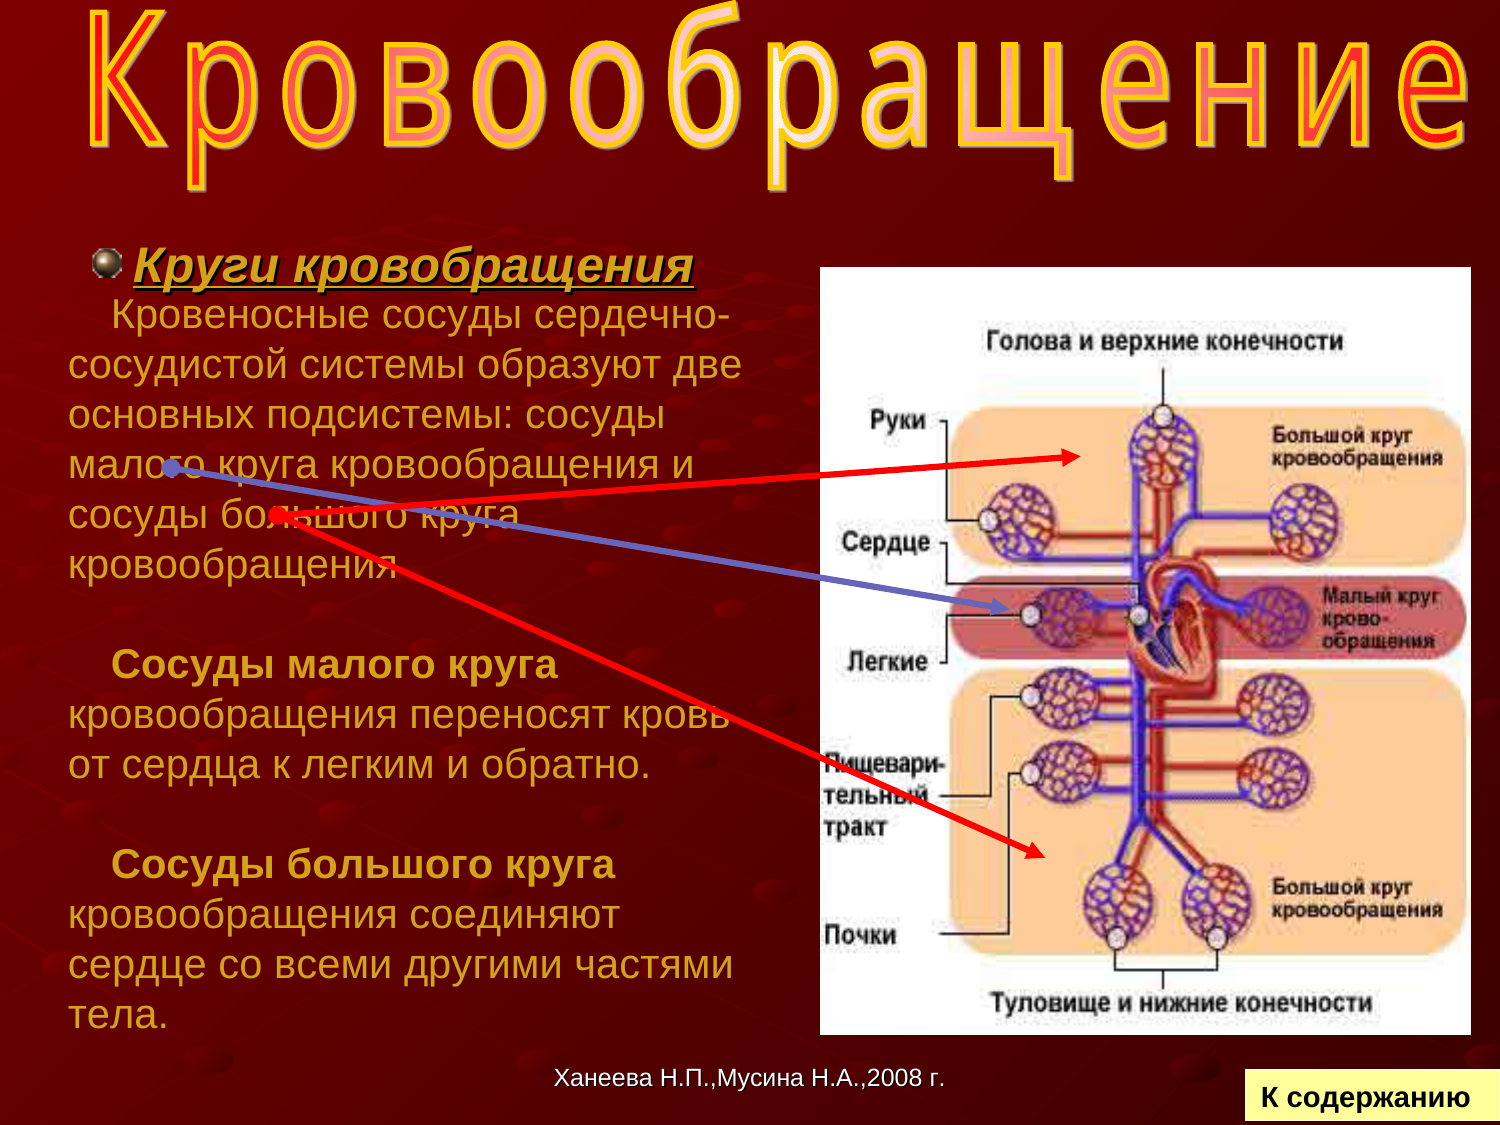

Кровообращение
 Круги кровобращения
Кровеносные сосуды сердечно-сосудистой системы образуют две основных подсистемы: сосуды малого круга кровообращения и сосуды большого круга кровообращения
Сосуды малого круга кровообращения переносят кровь от сердца к легким и обратно.
Сосуды большого круга кровообращения соединяют сердце со всеми другими частями тела.
Ханеева Н.П.,Мусина Н.А.,2008 г.
К содержанию